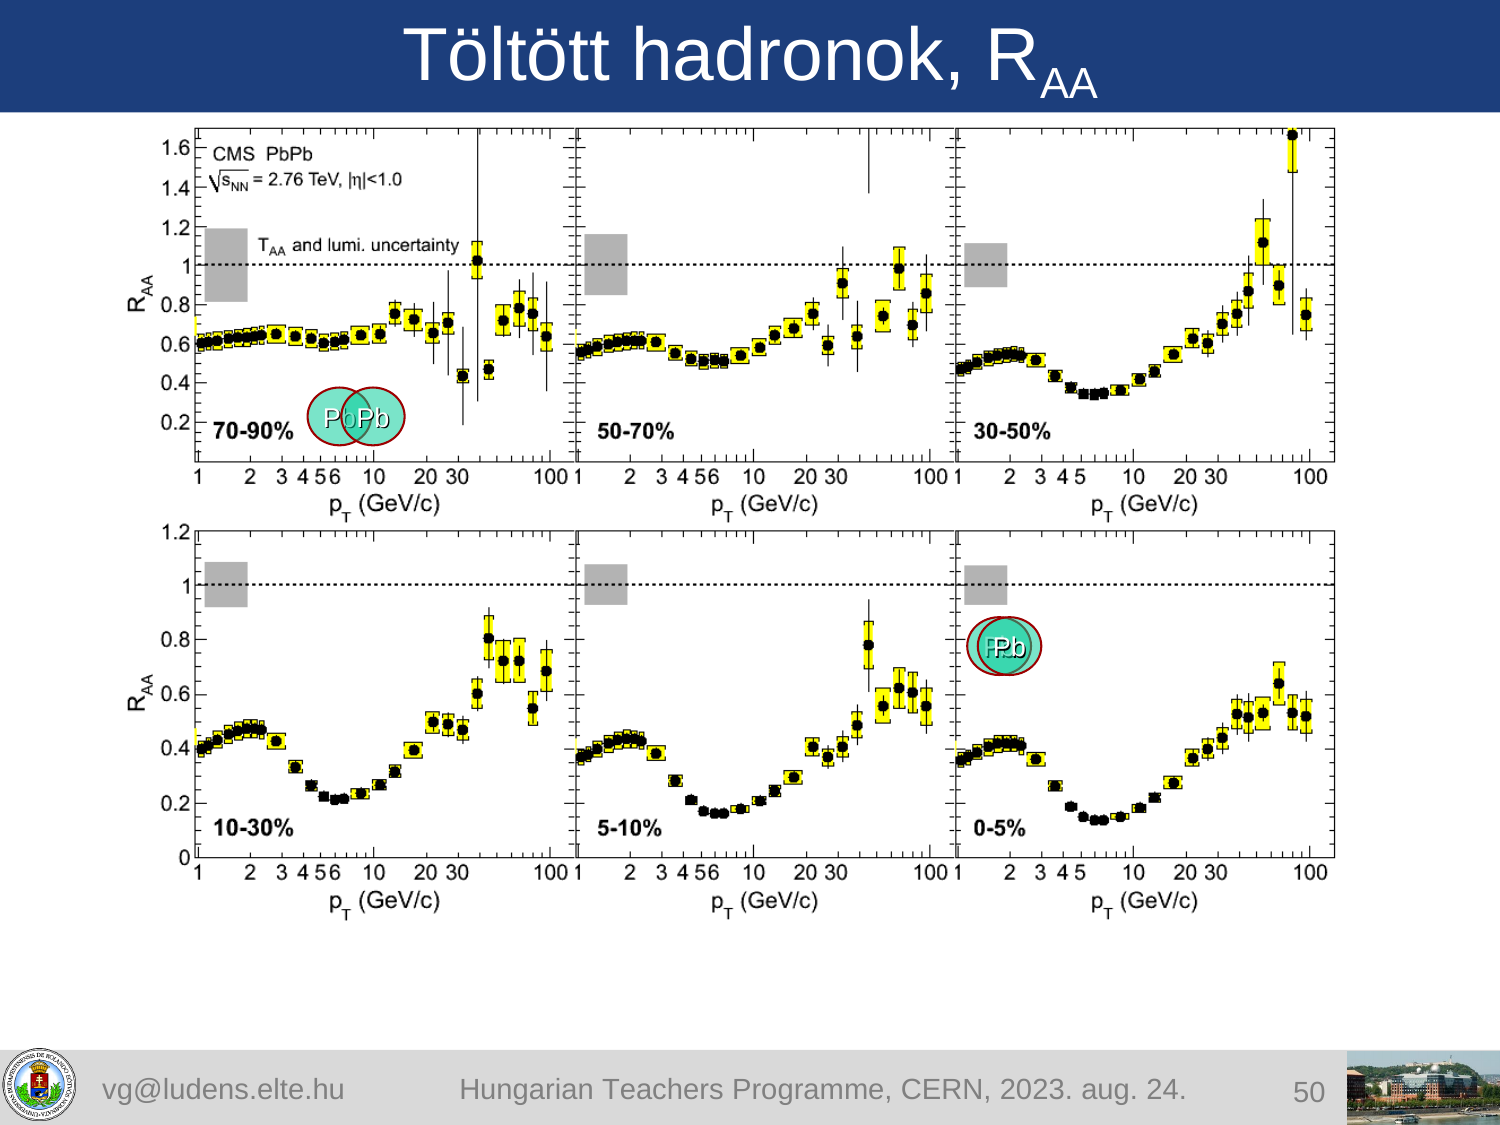

# Töltött hadronok, RAA
Pb
Pb
Pb
Pb
50